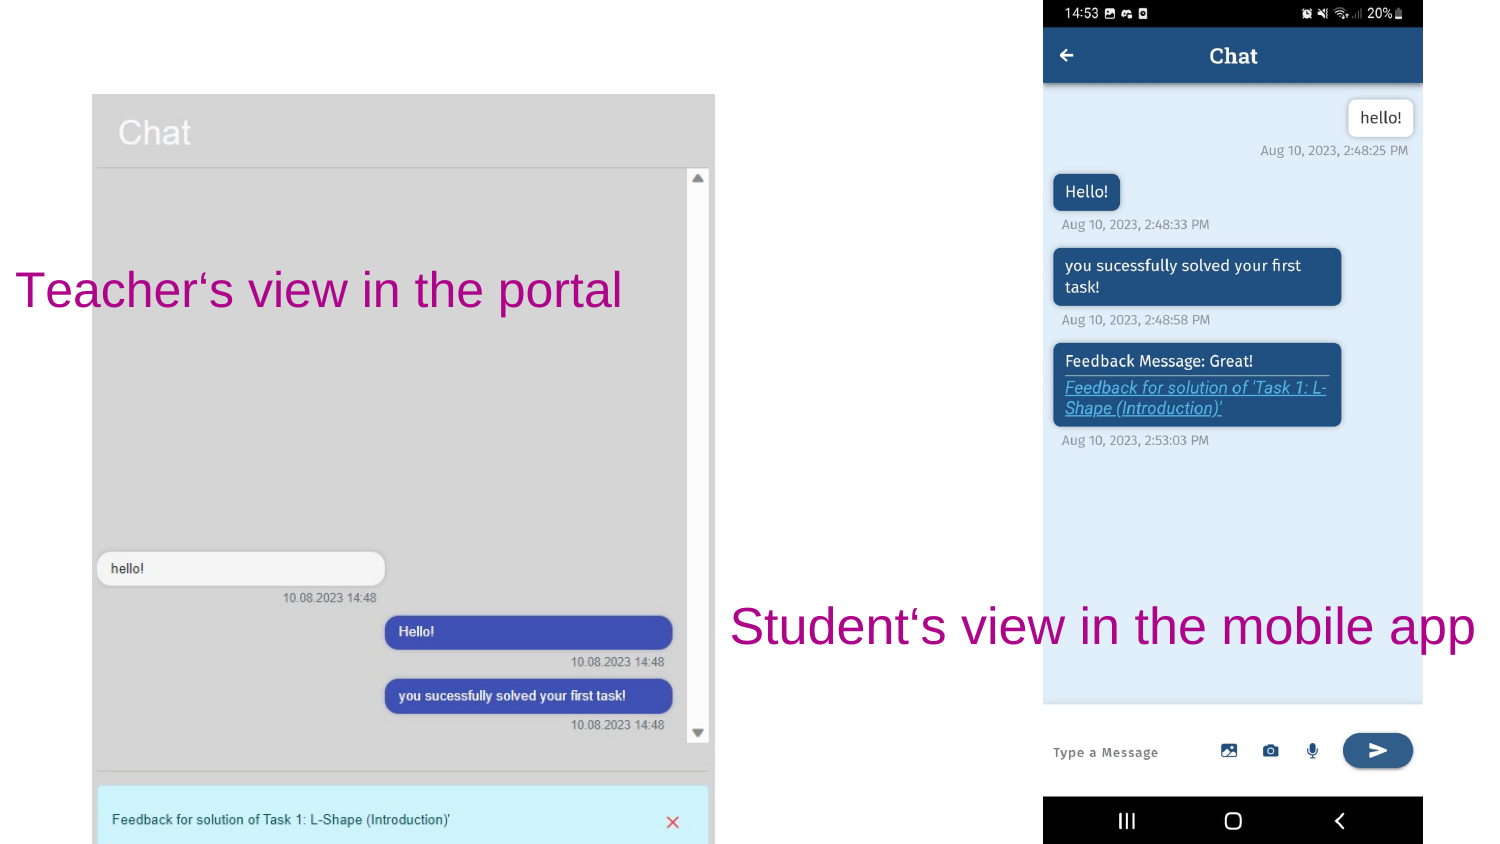

#
Teacher‘s view in the portal
Student‘s view in the mobile app